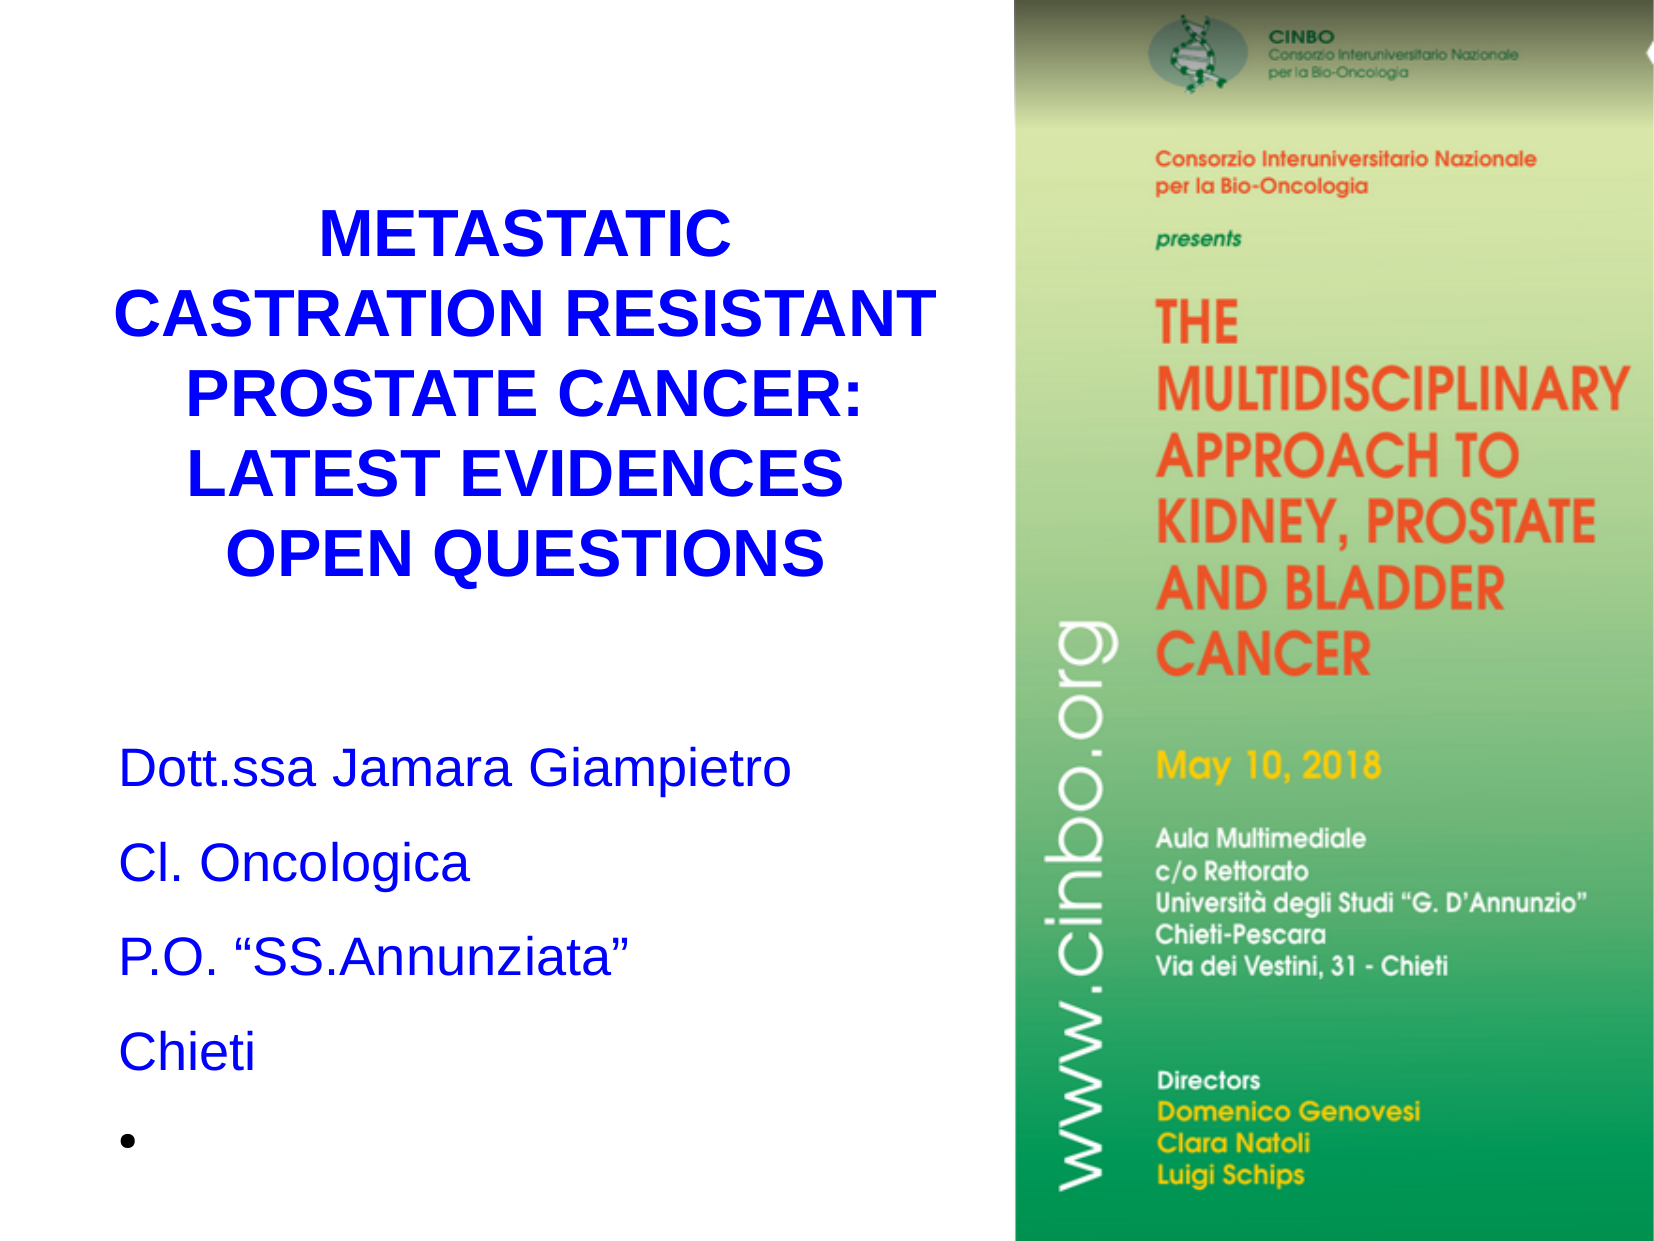

# METASTATIC CASTRATION RESISTANT PROSTATE CANCER: LATEST EVIDENCES OPEN QUESTIONS
Dott.ssa Jamara Giampietro
Cl. Oncologica
P.O. “SS.Annunziata”
Chieti